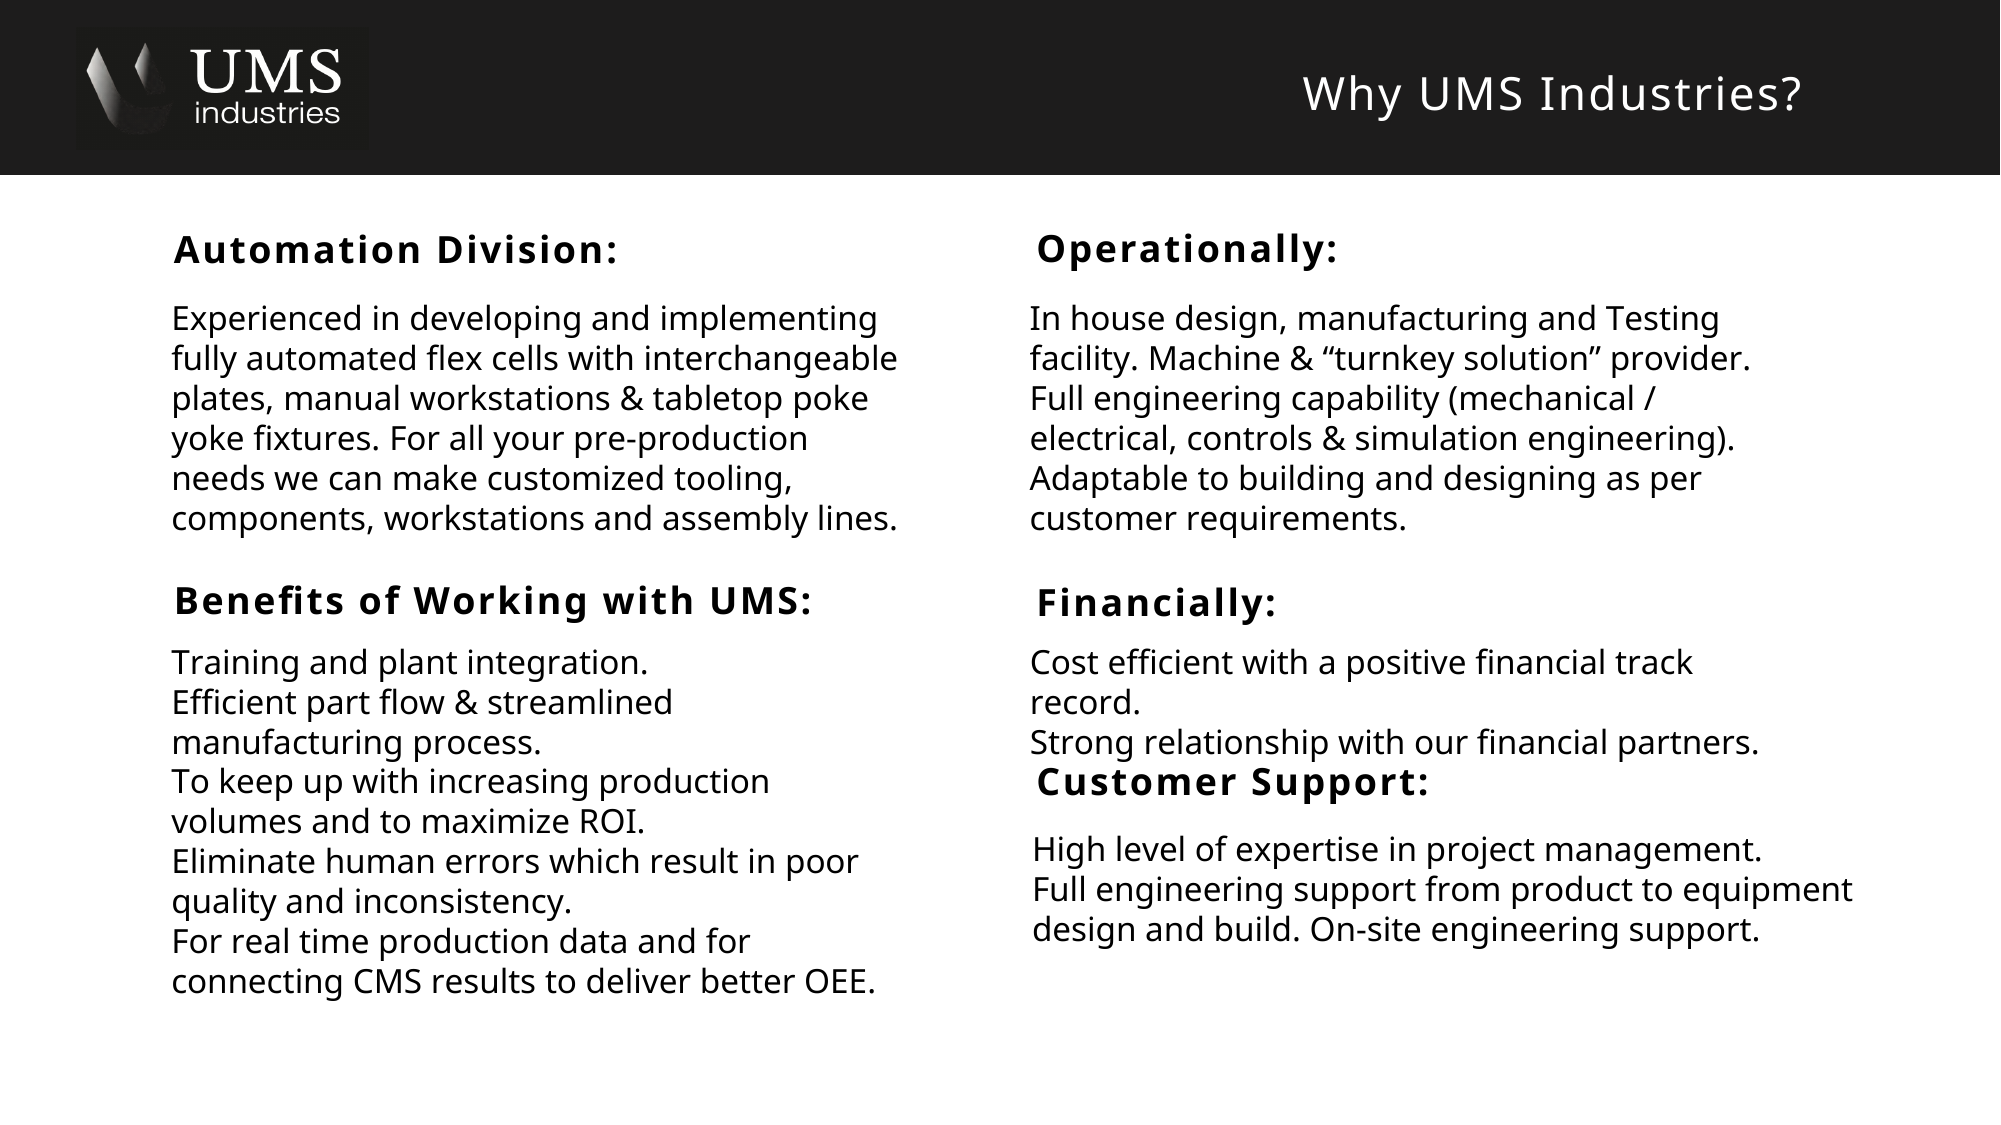

Why UMS Industries?
Operationally:
Automation Division:
Experienced in developing and implementing fully automated flex cells with interchangeable plates, manual workstations & tabletop poke yoke fixtures. For all your pre-production needs we can make customized tooling, components, workstations and assembly lines.
In house design, manufacturing and Testing facility. Machine & “turnkey solution” provider.
Full engineering capability (mechanical / electrical, controls & simulation engineering).
Adaptable to building and designing as per customer requirements.
Benefits of Working with UMS:
Financially:
Training and plant integration.
Efficient part flow & streamlined manufacturing process.
To keep up with increasing production volumes and to maximize ROI.
Eliminate human errors which result in poor quality and inconsistency.
For real time production data and for connecting CMS results to deliver better OEE.
Cost efficient with a positive financial track record.
Strong relationship with our financial partners.
Customer Support:
High level of expertise in project management.
Full engineering support from product to equipment design and build. On-site engineering support.